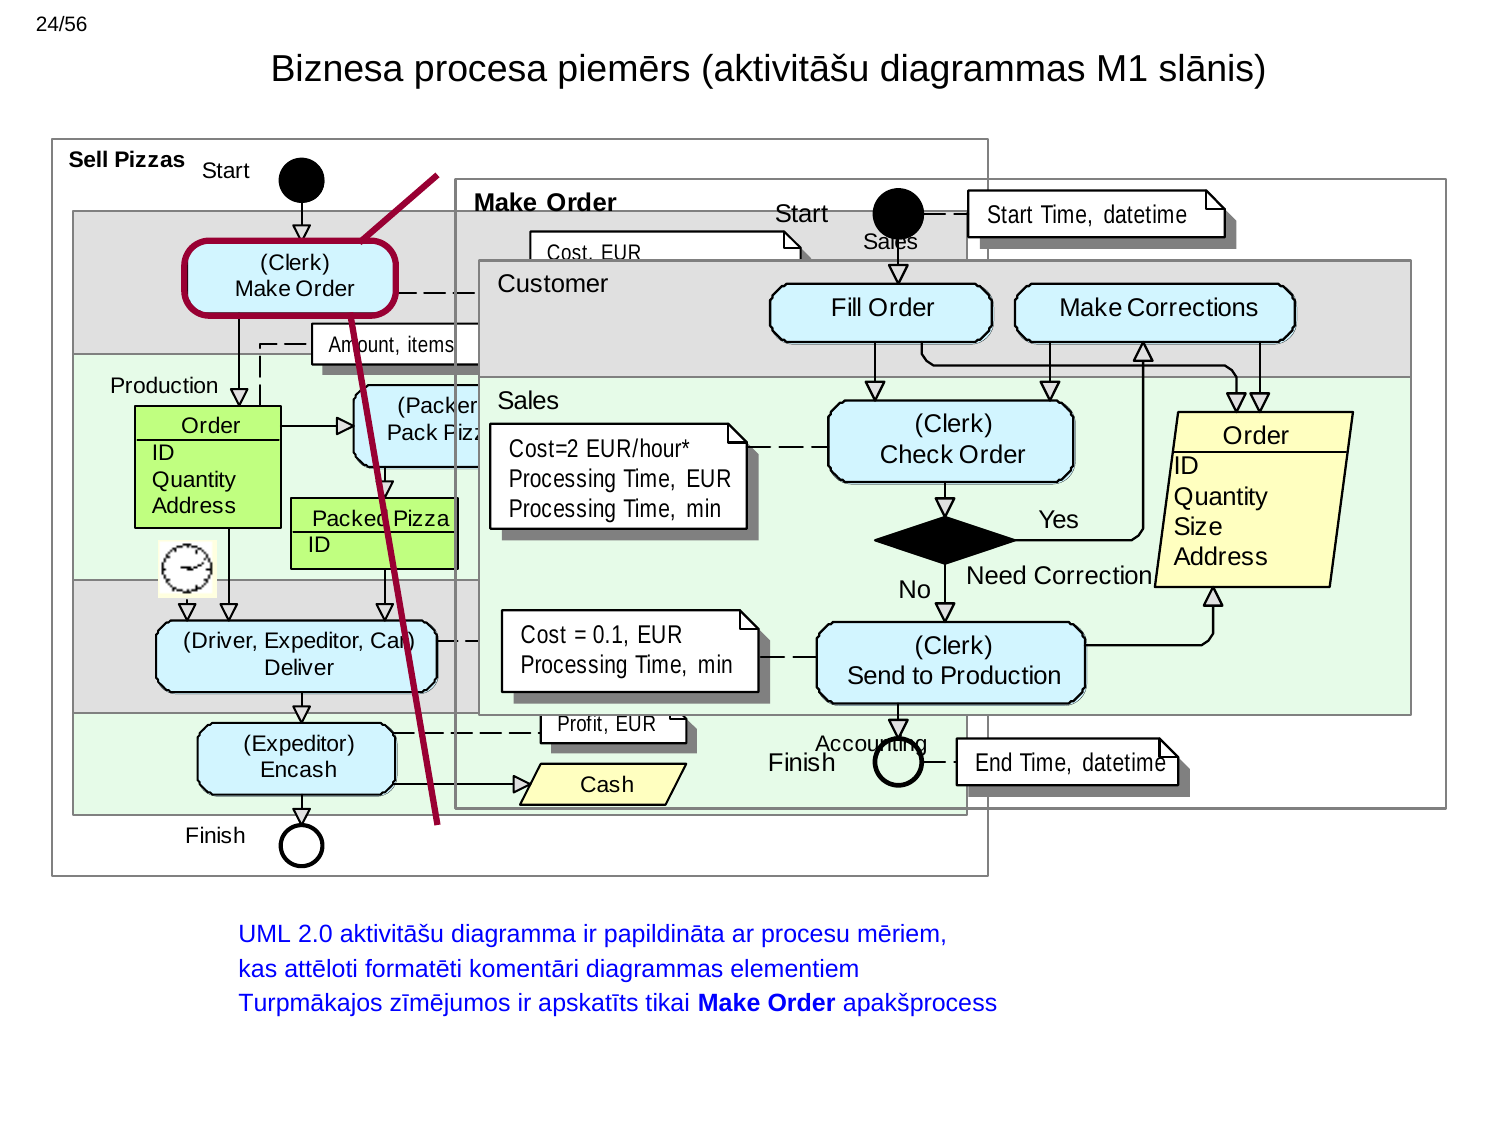

24
# Biznesa procesa piemērs (aktivitāšu diagrammas M1 slānis)
UML 2.0 aktivitāšu diagramma ir papildināta ar procesu mēriem,
kas attēloti formatēti komentāri diagrammas elementiem
Turpmākajos zīmējumos ir apskatīts tikai Make Order apakšprocess